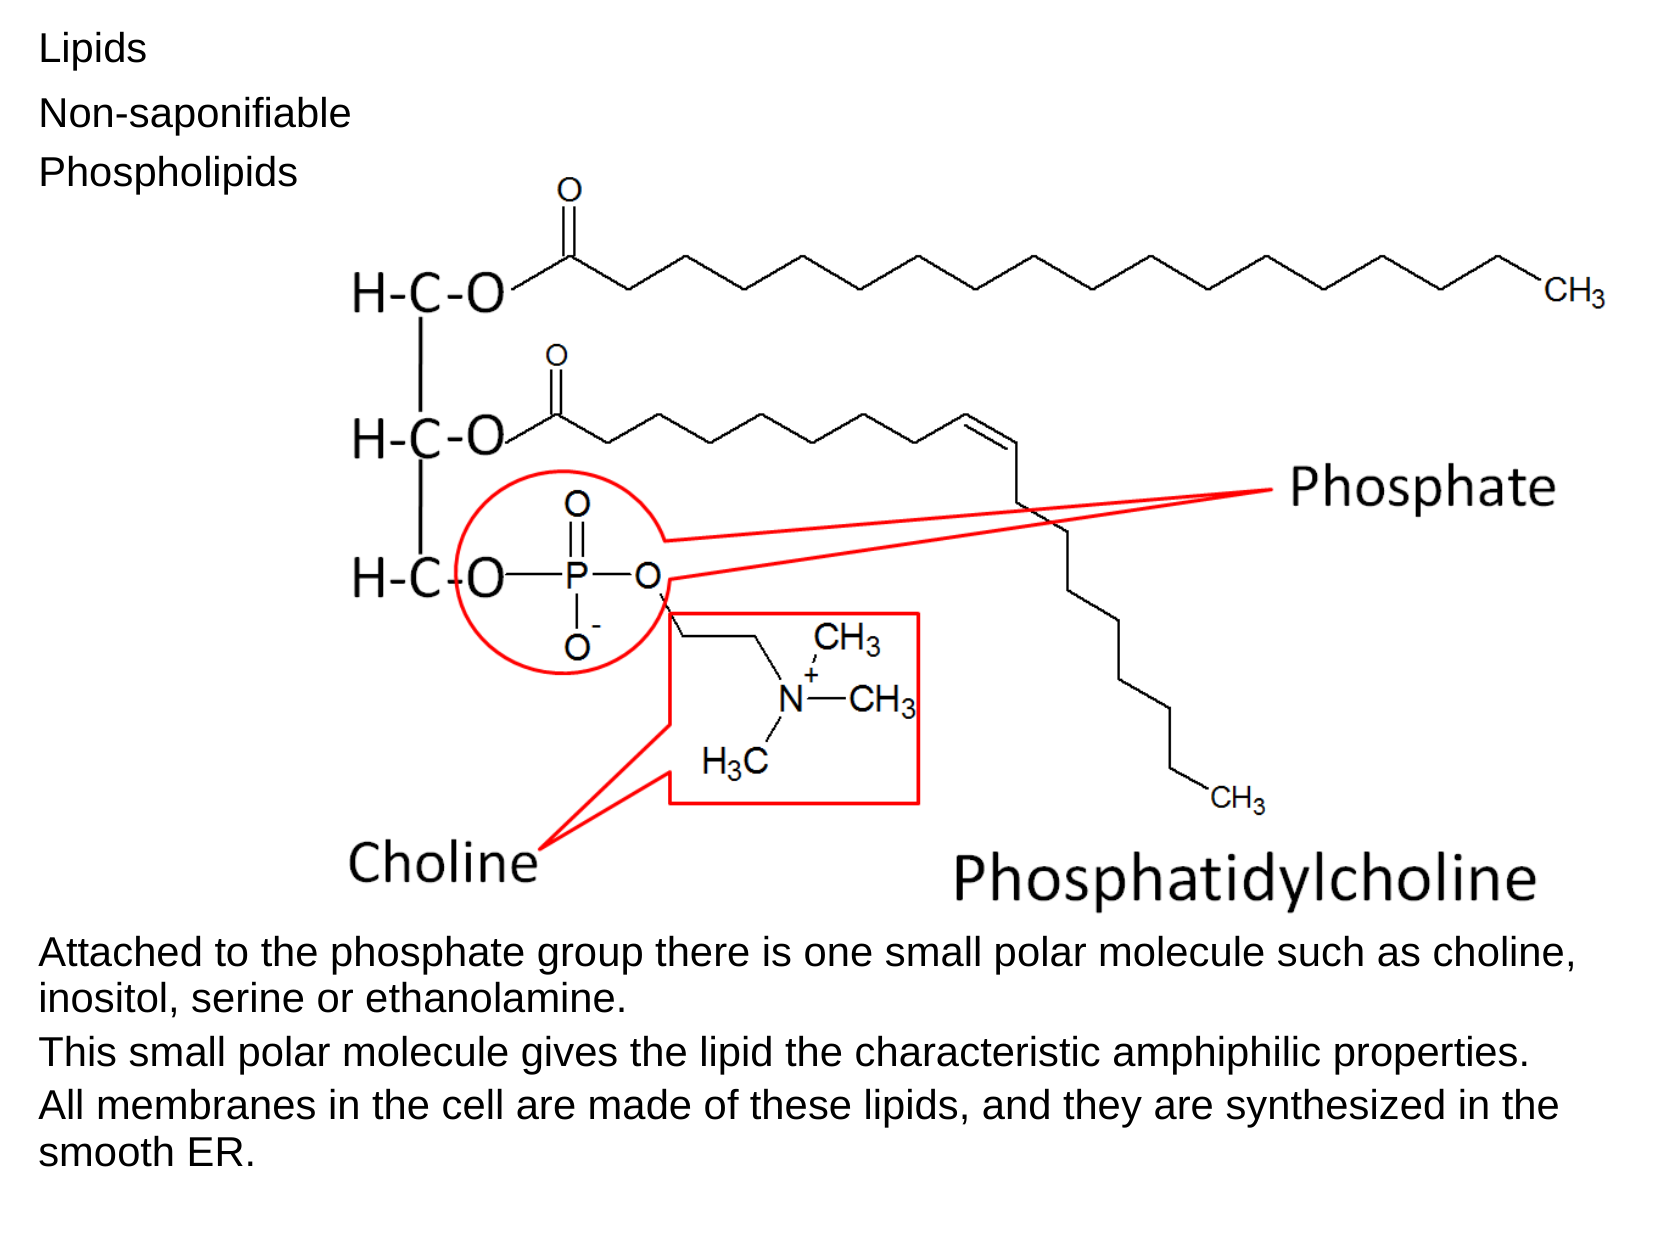

Lipids
Non-saponifiable
Phospholipids
Attached to the phosphate group there is one small polar molecule such as choline, inositol, serine or ethanolamine.
This small polar molecule gives the lipid the characteristic amphiphilic properties.
All membranes in the cell are made of these lipids, and they are synthesized in the smooth ER.